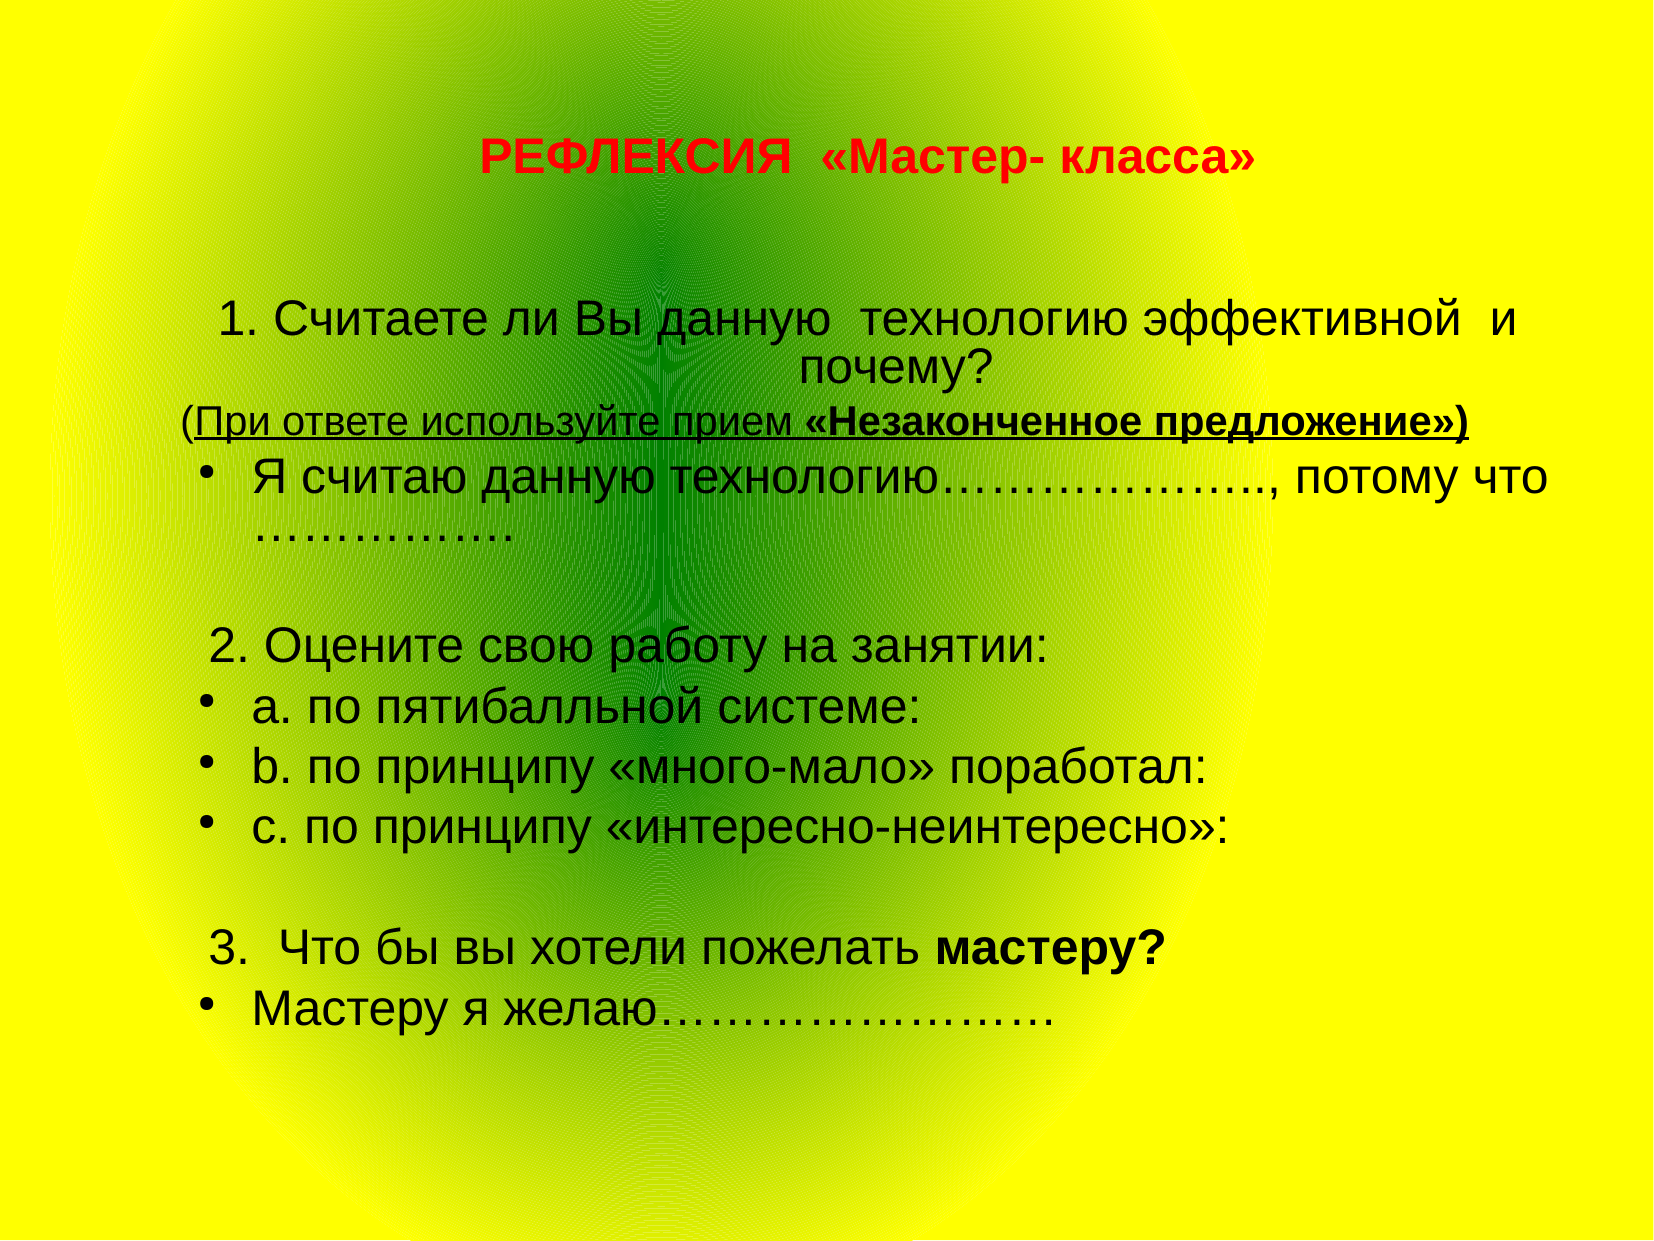

# РЕФЛЕКСИЯ «Мастер- класса»
1. Считаете ли Вы данную технологию эффективной и почему?
(При ответе используйте прием «Незаконченное предложение»)
Я считаю данную технологию……………….., потому что …………….
 2. Оцените свою работу на занятии:
a. по пятибалльной системе:
b. по принципу «много-мало» поработал:
c. по принципу «интересно-неинтересно»:
 3. Что бы вы хотели пожелать мастеру?
Мастеру я желаю……………………